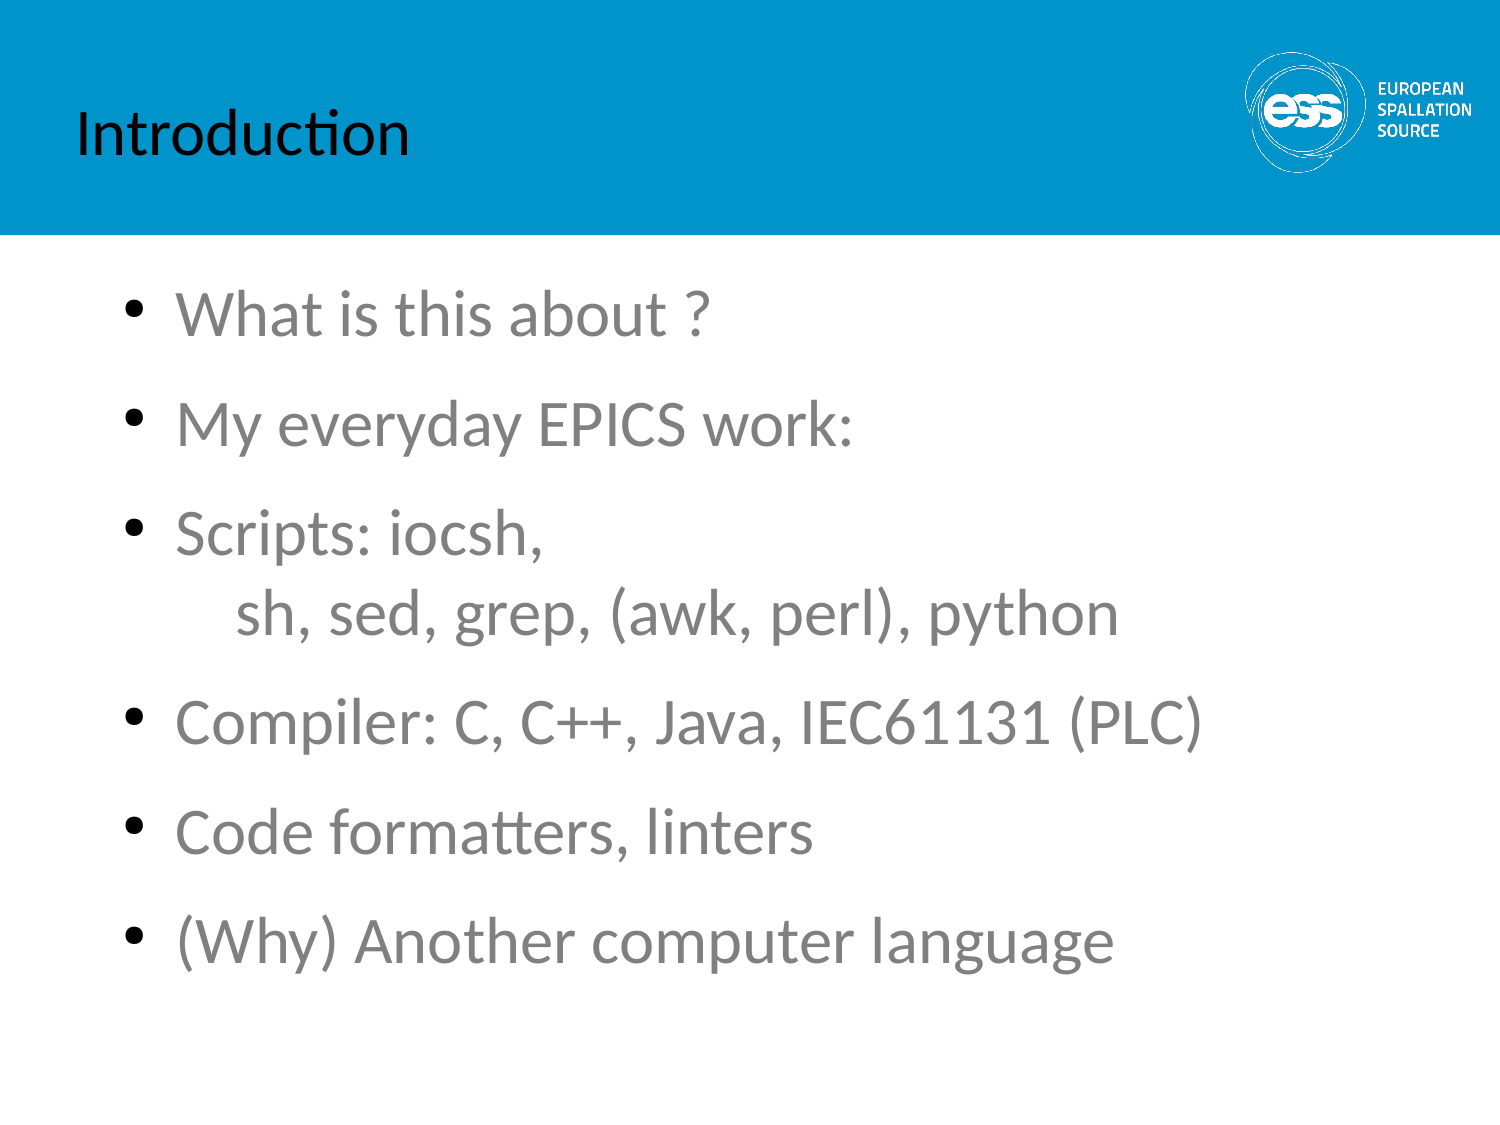

# Introduction
What is this about ?
My everyday EPICS work:
Scripts: iocsh,
 sh, sed, grep, (awk, perl), python
Compiler: C, C++, Java, IEC61131 (PLC)
Code formatters, linters
(Why) Another computer language